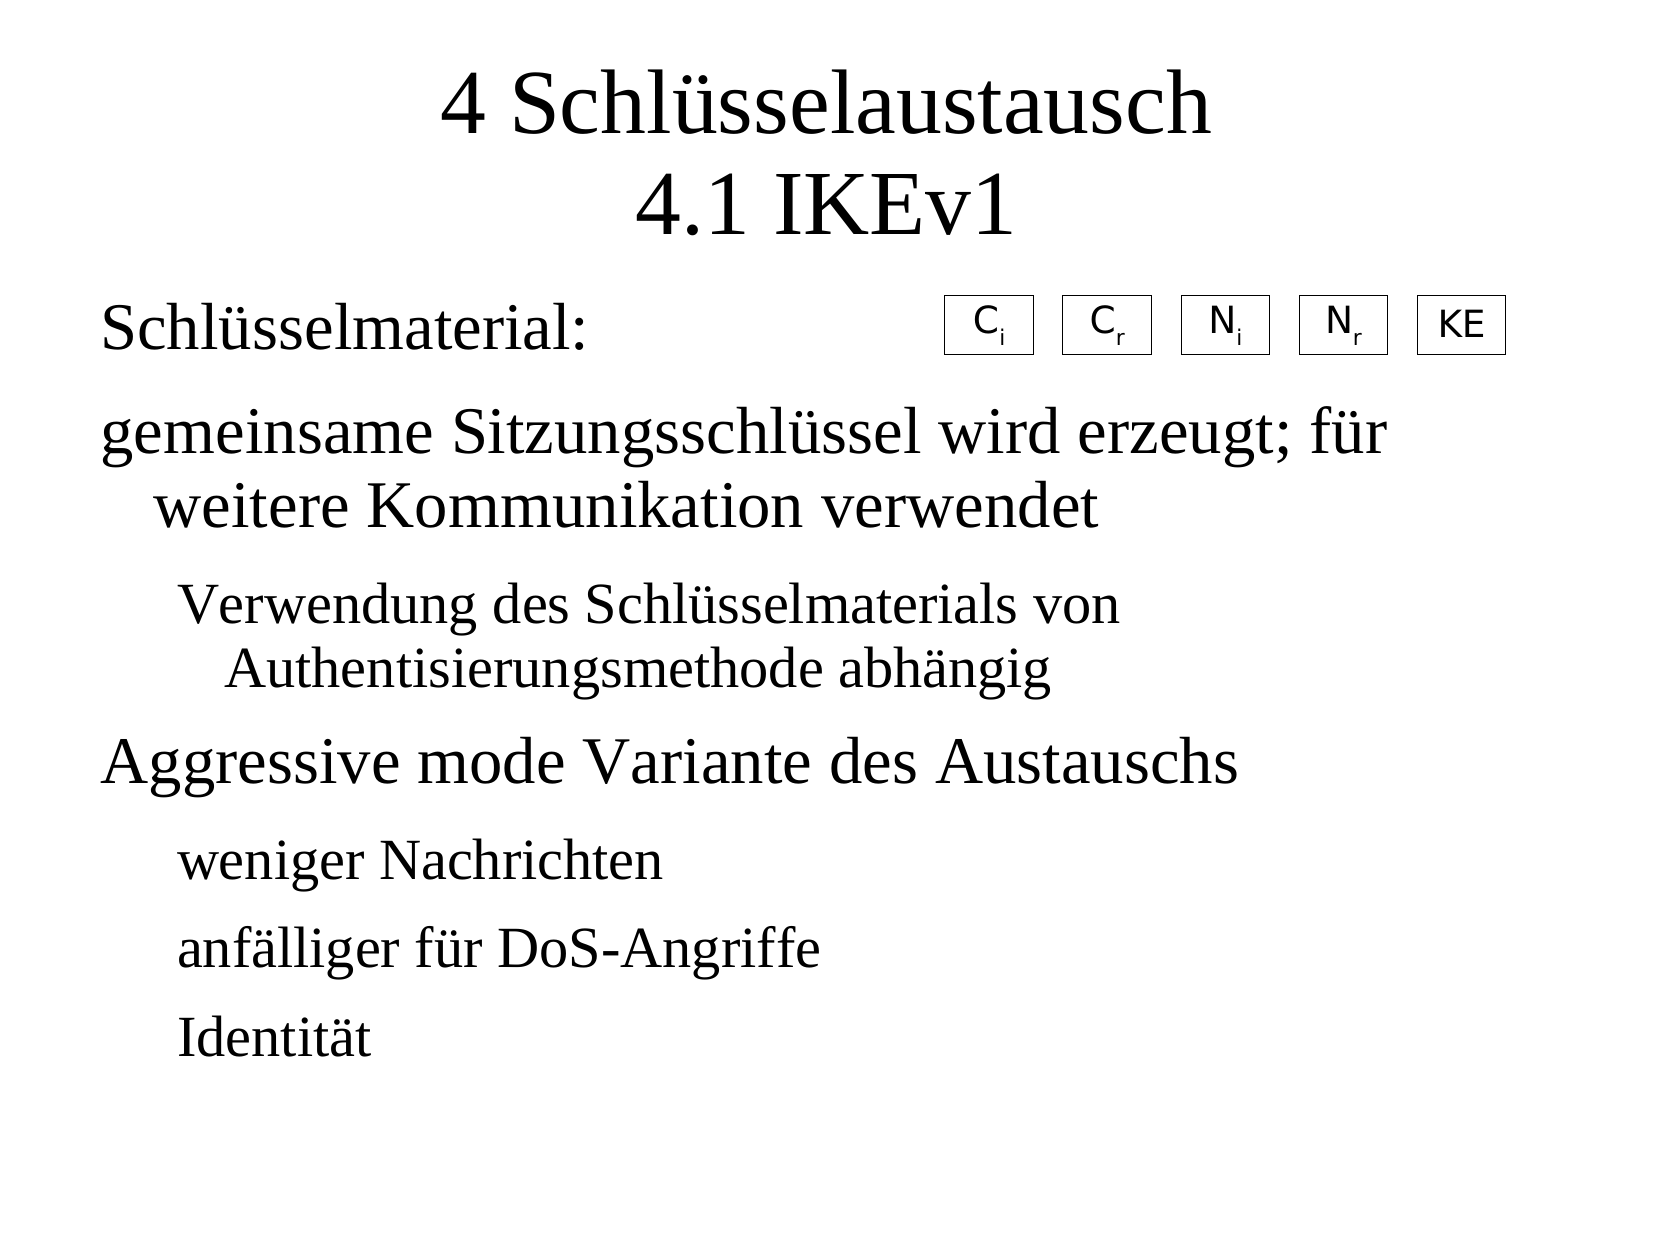

# 4 Schlüsselaustausch 4.1 IKEv1
Schlüsselmaterial:
gemeinsame Sitzungsschlüssel wird erzeugt; für weitere Kommunikation verwendet
Verwendung des Schlüsselmaterials von Authentisierungsmethode abhängig
Aggressive mode Variante des Austauschs
weniger Nachrichten
anfälliger für DoS-Angriffe
Identität
Ci
Cr
Ni
Nr
KE